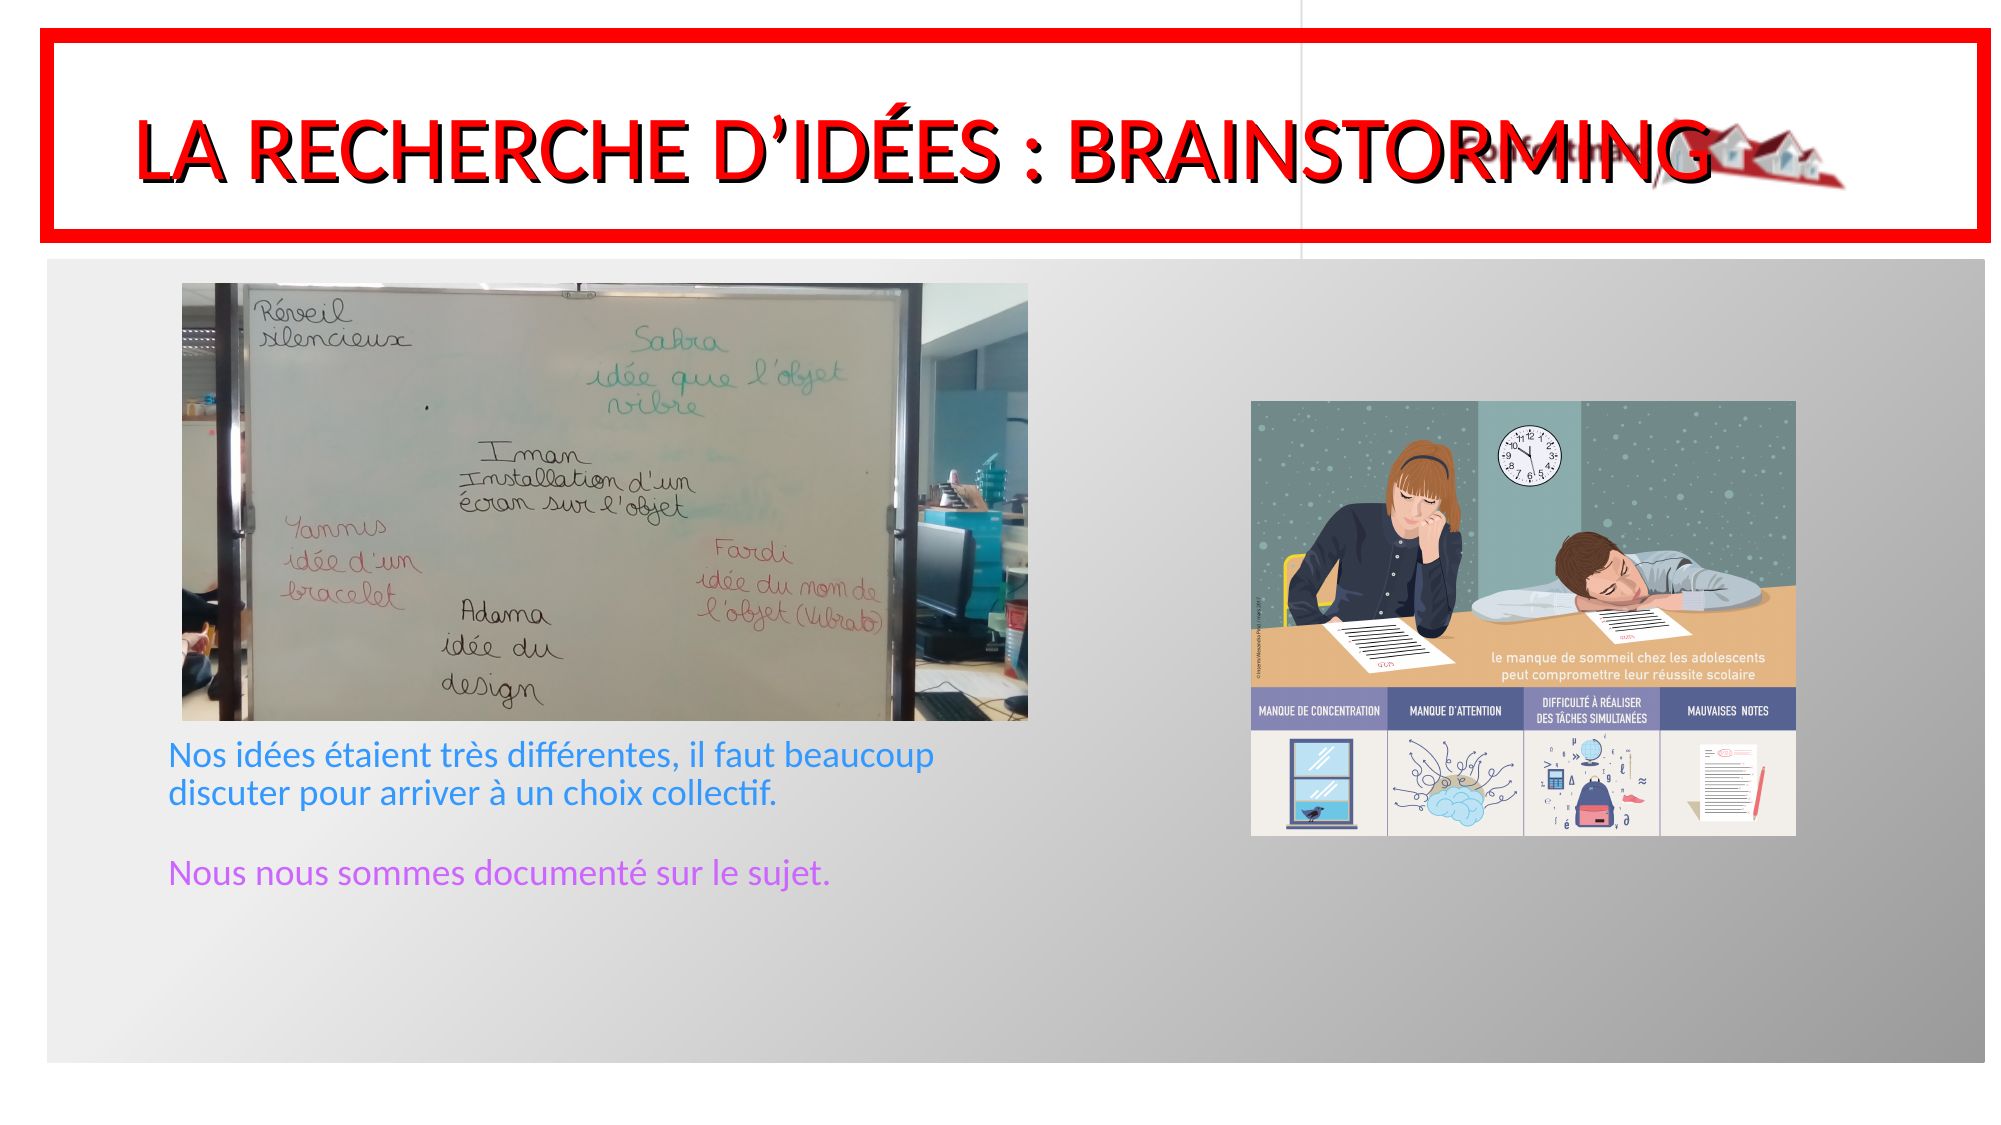

LA RECHERCHE D’IDÉES : BRAINSTORMING
Nos idées étaient très différentes, il faut beaucoup discuter pour arriver à un choix collectif.
Nous nous sommes documenté sur le sujet.